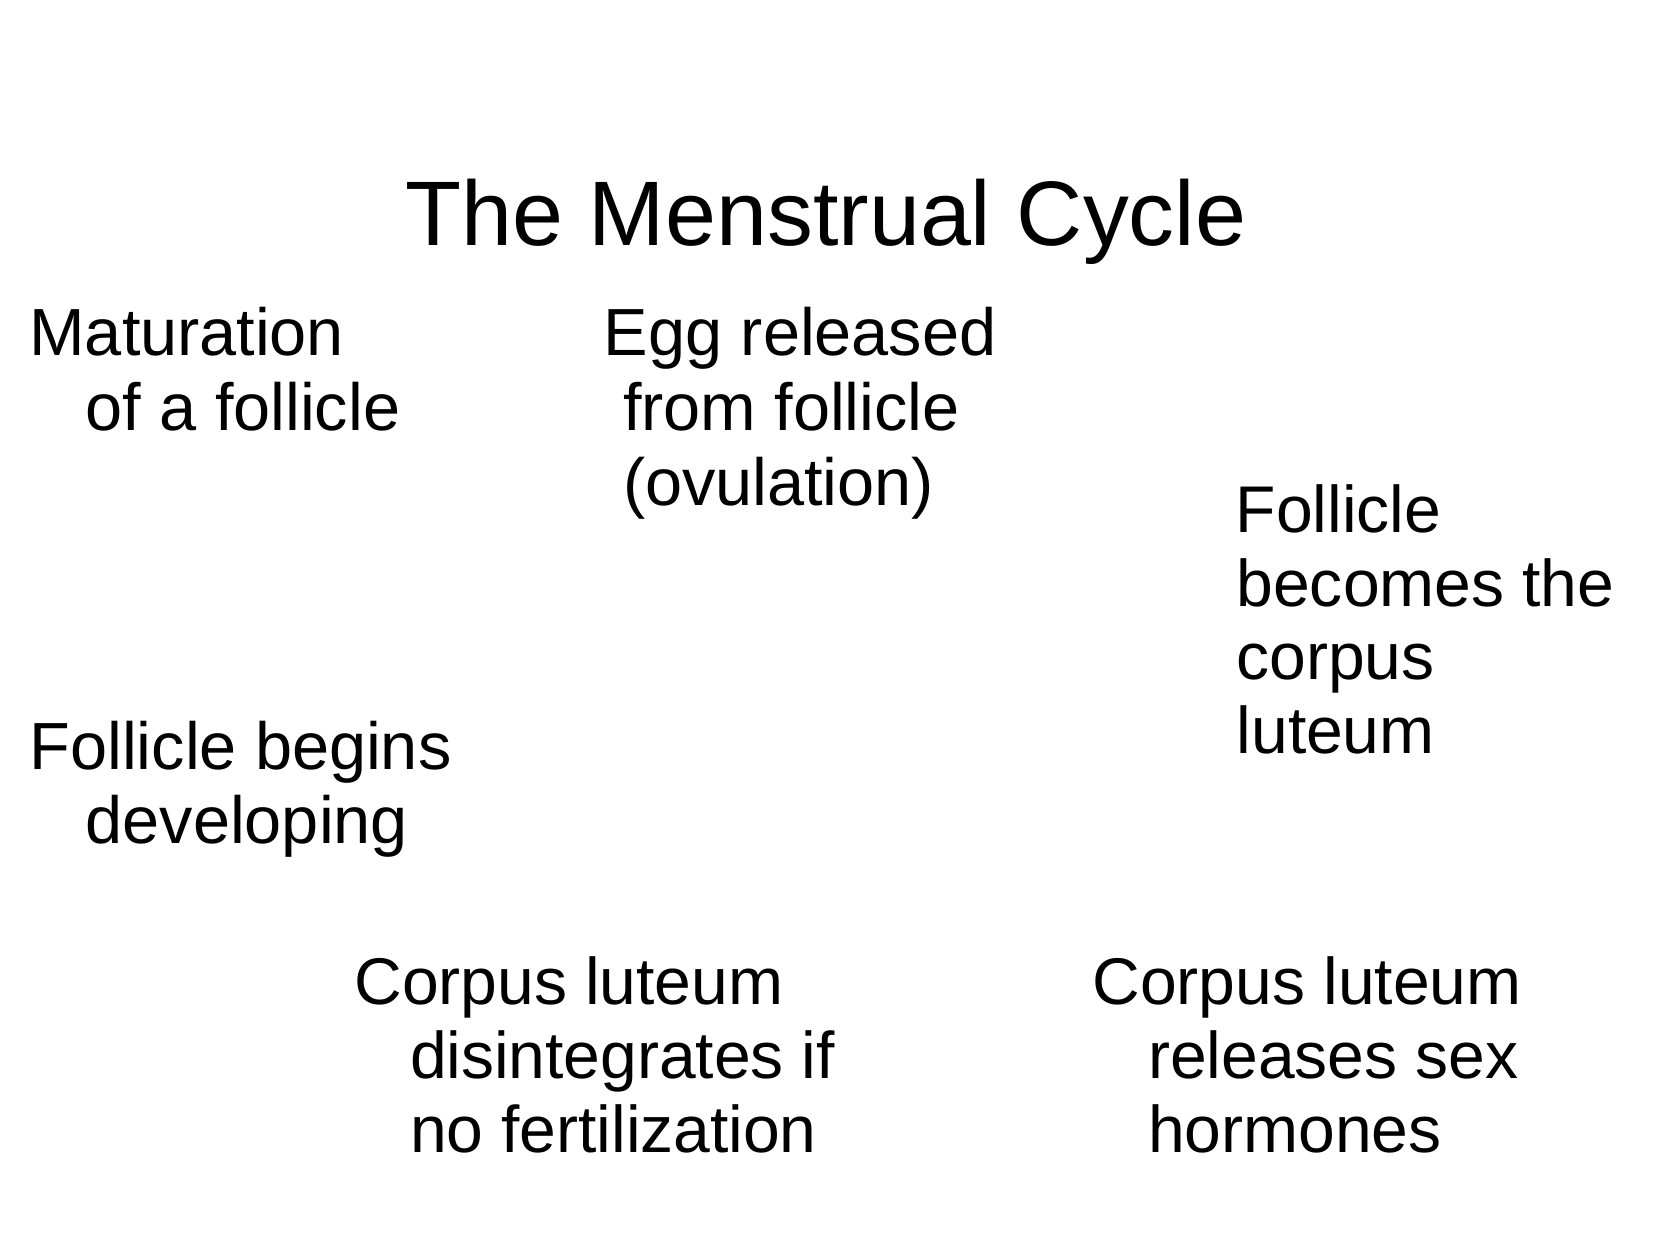

The Menstrual Cycle
# Maturation of a follicle
 Egg released from follicle (ovulation)
 Follicle becomes the corpus luteum
Follicle begins developing
Corpus luteum disintegrates if no fertilization
Corpus luteum releases sex hormones